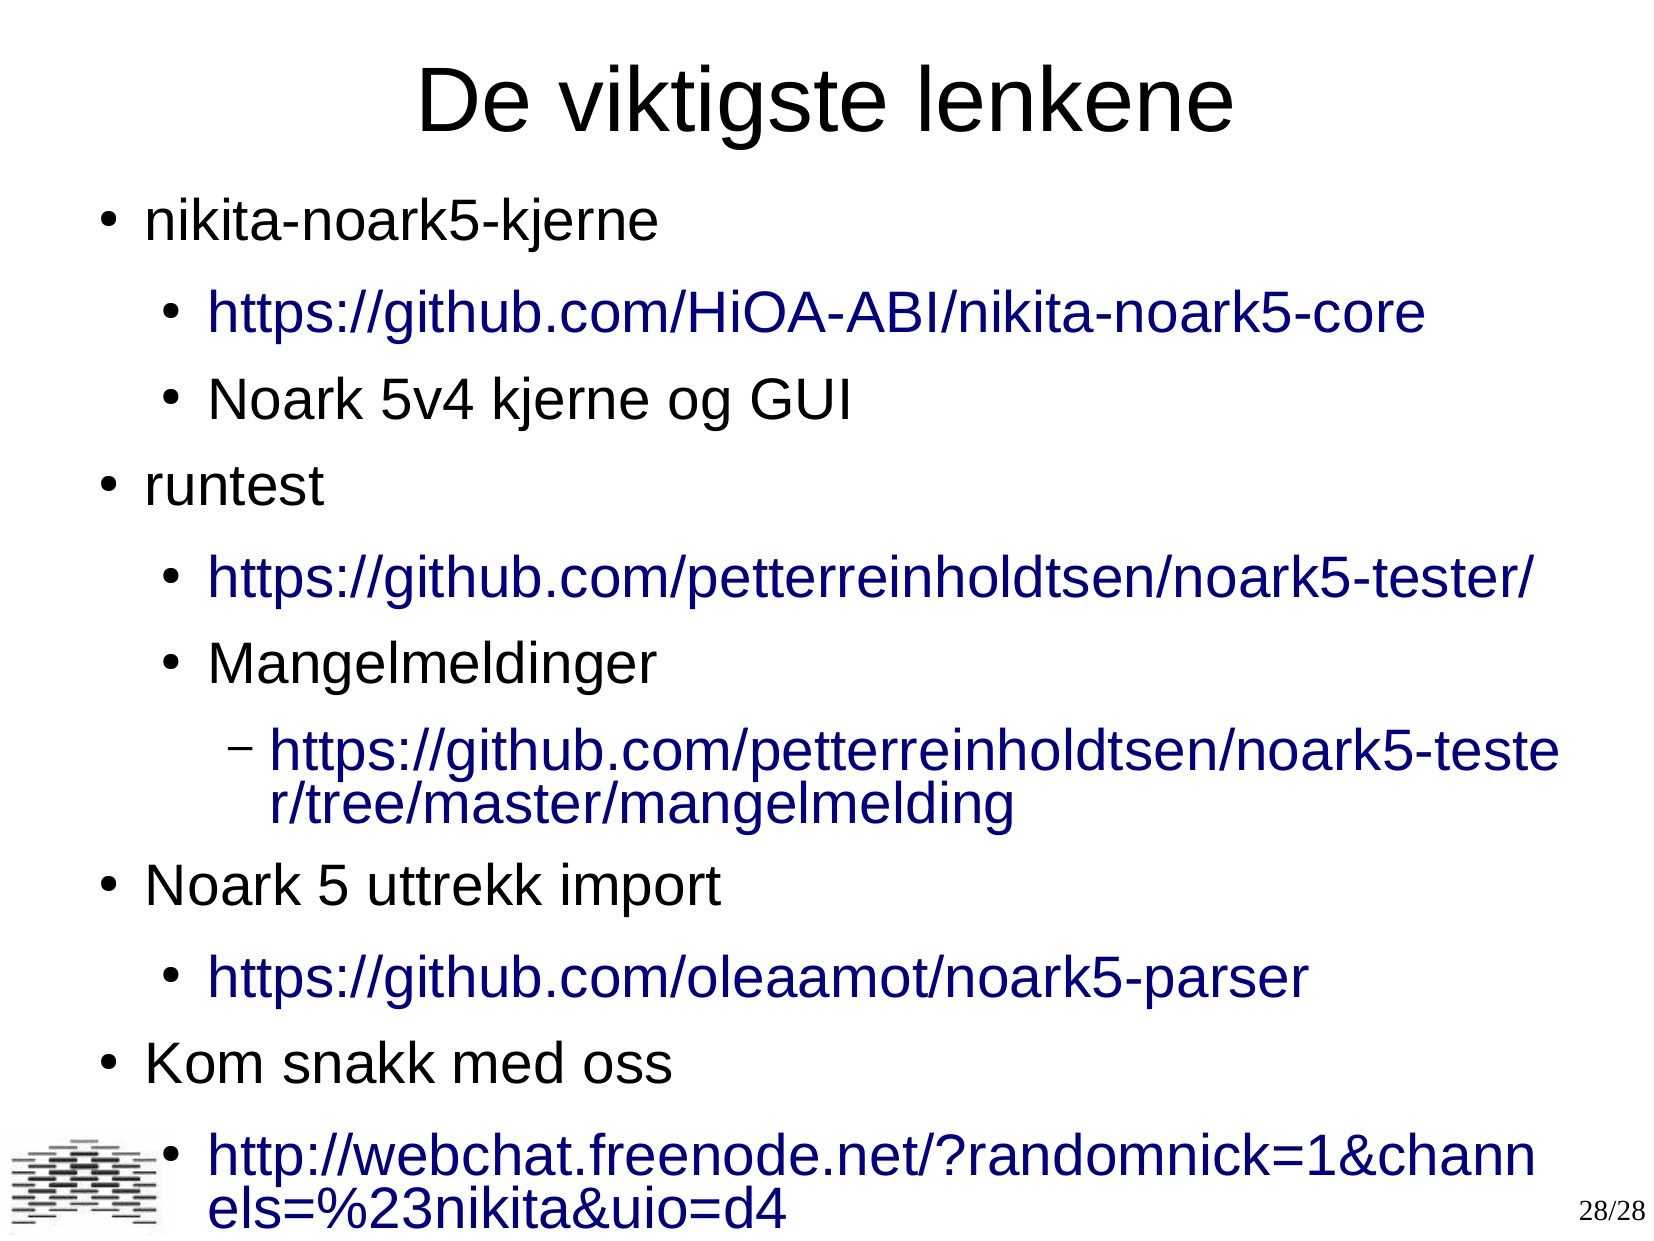

# De viktigste lenkene
nikita-noark5-kjerne
https://github.com/HiOA-ABI/nikita-noark5-core
Noark 5v4 kjerne og GUI
runtest
https://github.com/petterreinholdtsen/noark5-tester/
Mangelmeldinger
https://github.com/petterreinholdtsen/noark5-tester/tree/master/mangelmelding
Noark 5 uttrekk import
https://github.com/oleaamot/noark5-parser
Kom snakk med oss
http://webchat.freenode.net/?randomnick=1&channels=%23nikita&uio=d4